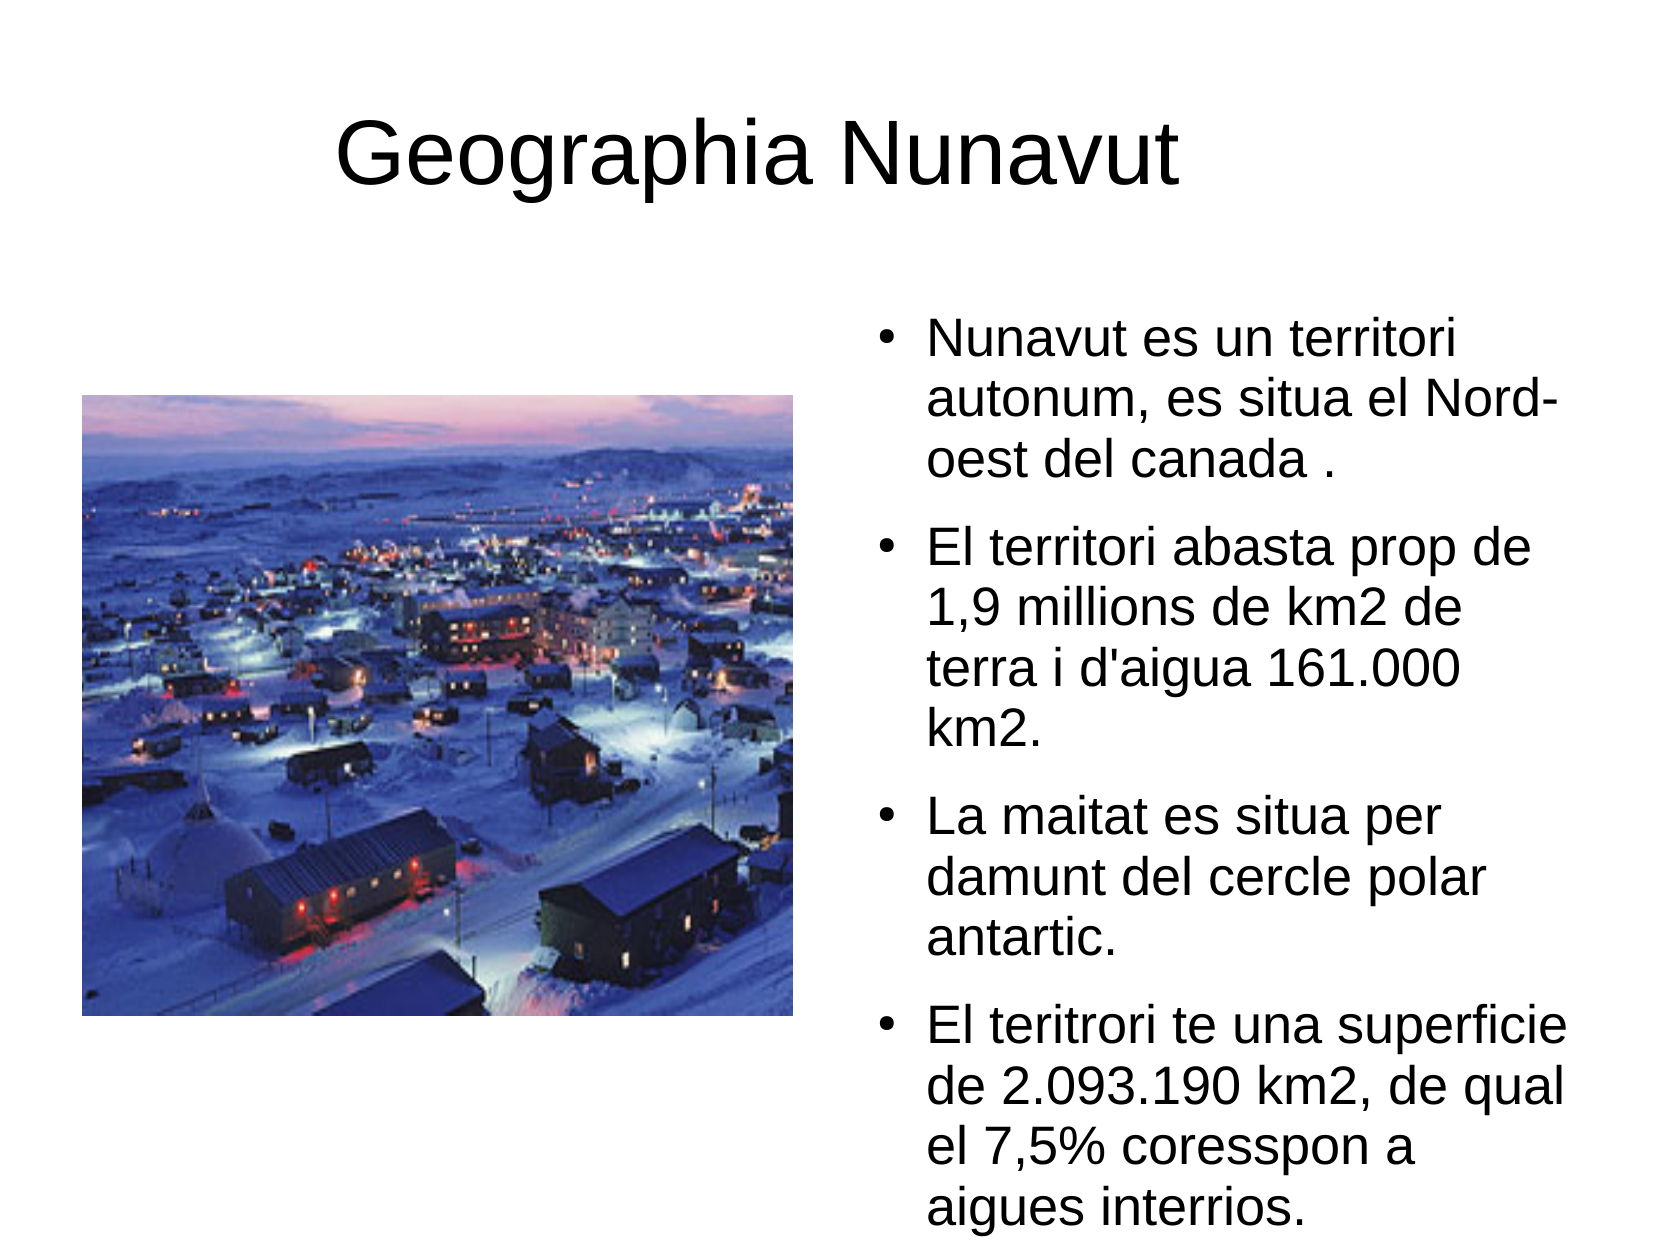

# Geographia Nunavut
Nunavut es un territori autonum, es situa el Nord-oest del canada .
El territori abasta prop de 1,9 millions de km2 de terra i d'aigua 161.000 km2.
La maitat es situa per damunt del cercle polar antartic.
El teritrori te una superficie de 2.093.190 km2, de qual el 7,5% coresspon a aigues interrios.